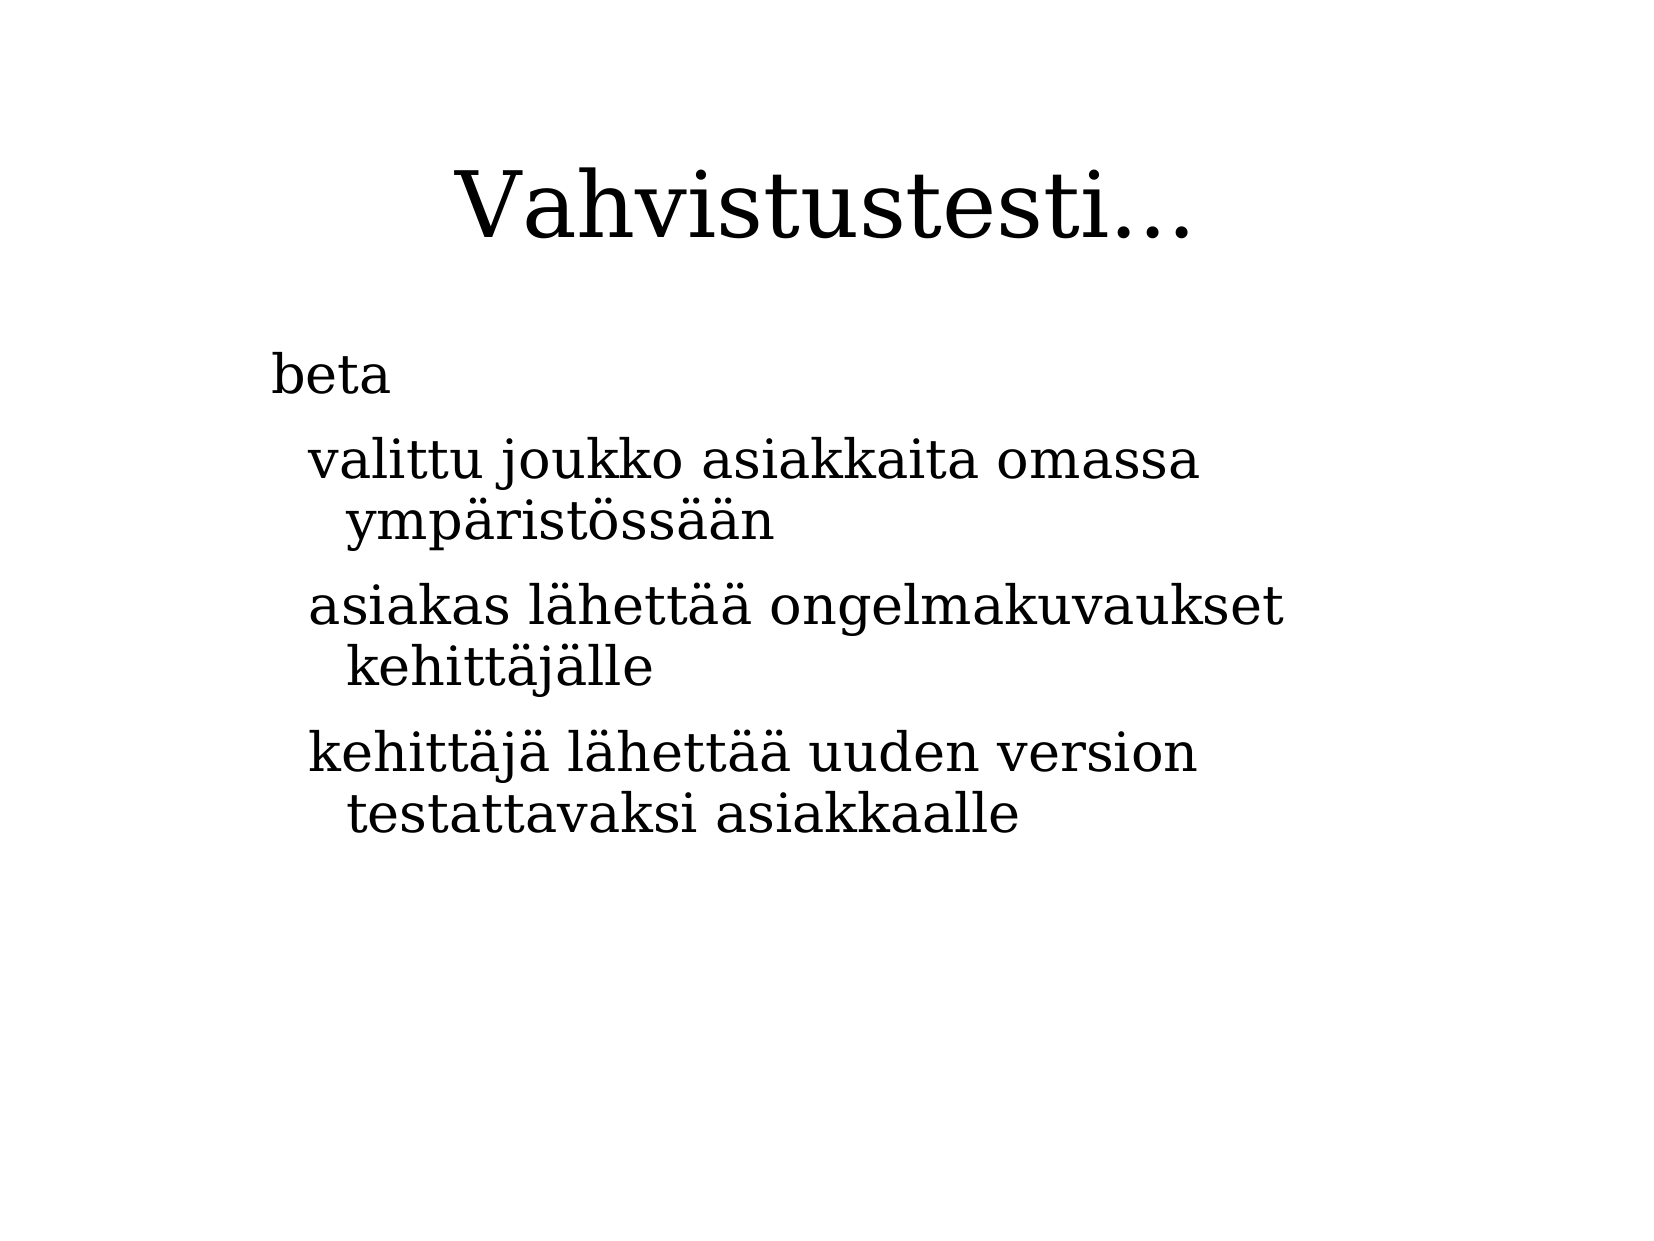

# Vahvistustesti...
beta
valittu joukko asiakkaita omassa ympäristössään
asiakas lähettää ongelmakuvaukset kehittäjälle
kehittäjä lähettää uuden version testattavaksi asiakkaalle